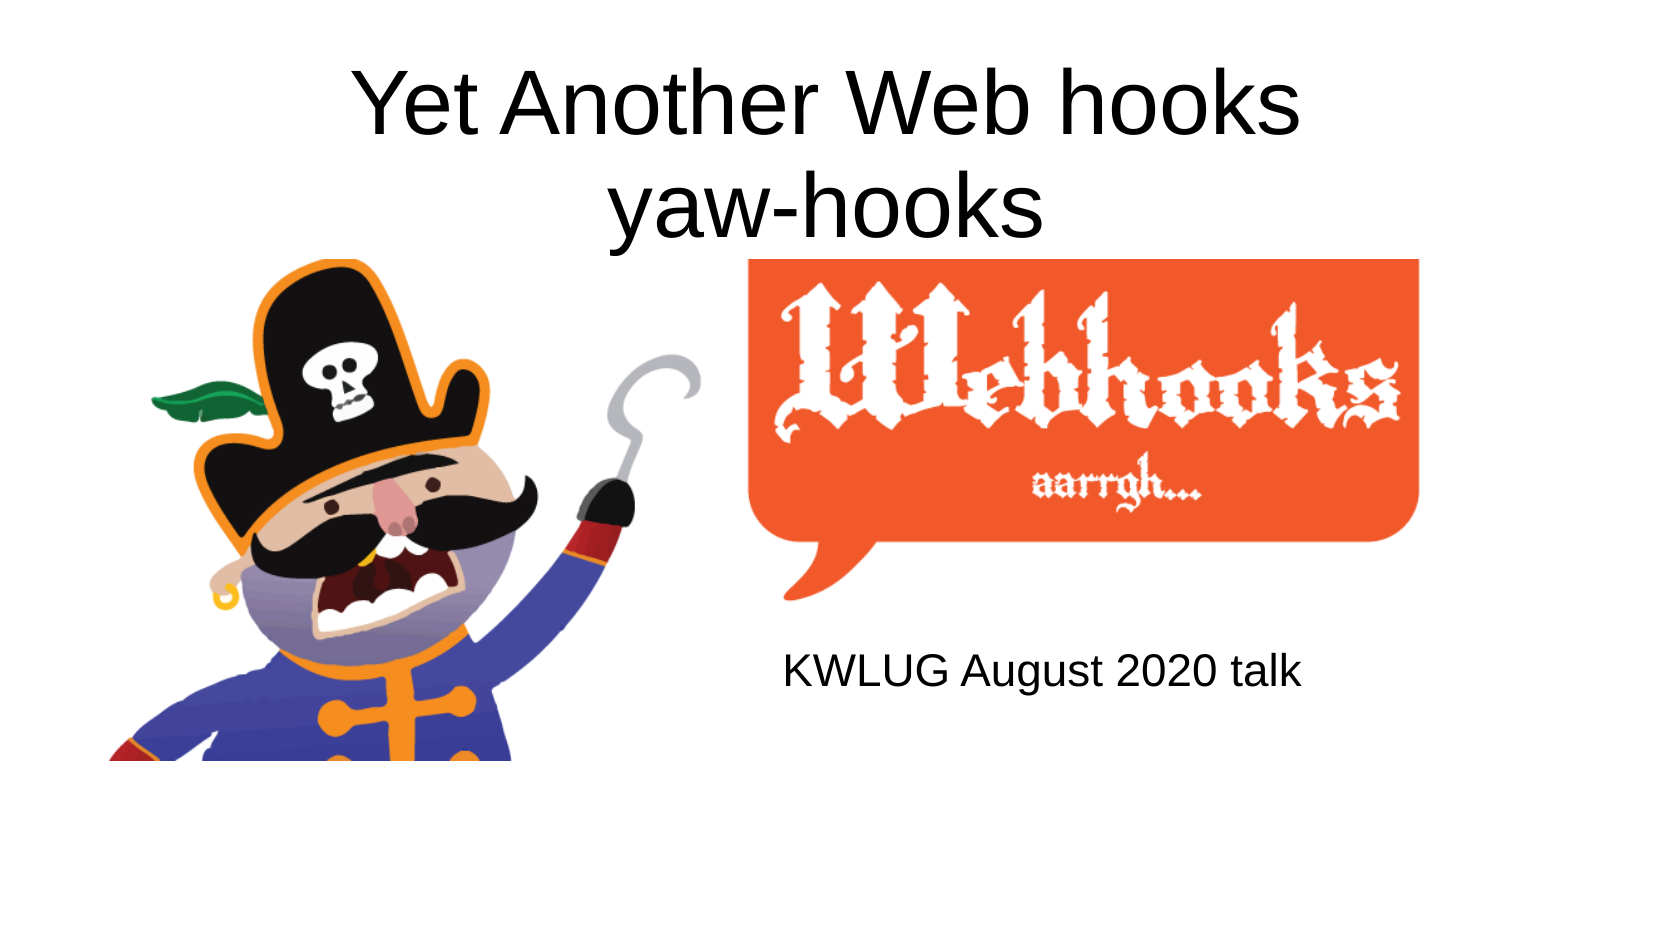

# Yet Another Web hooks yaw-hooks
KWLUG August 2020 talk